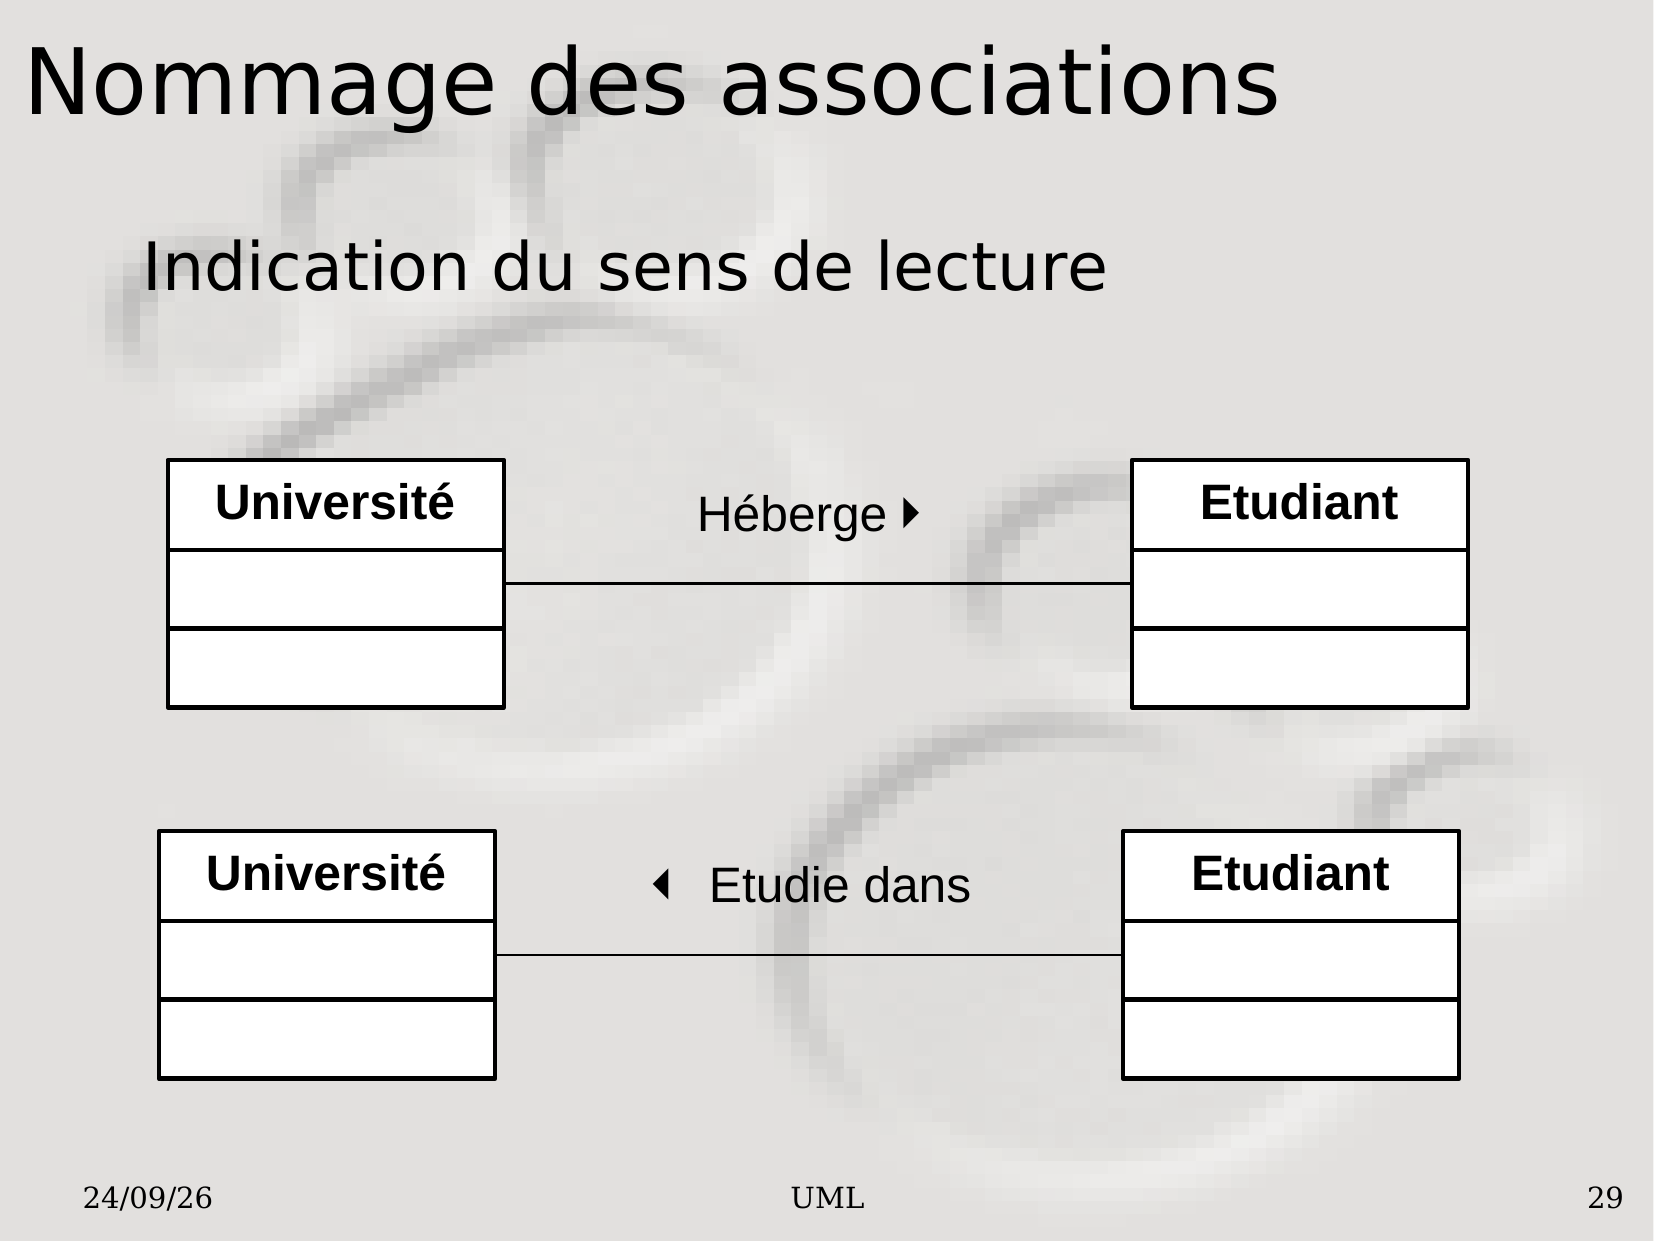

# Nommage des associations
Indication du sens de lecture
UML
29